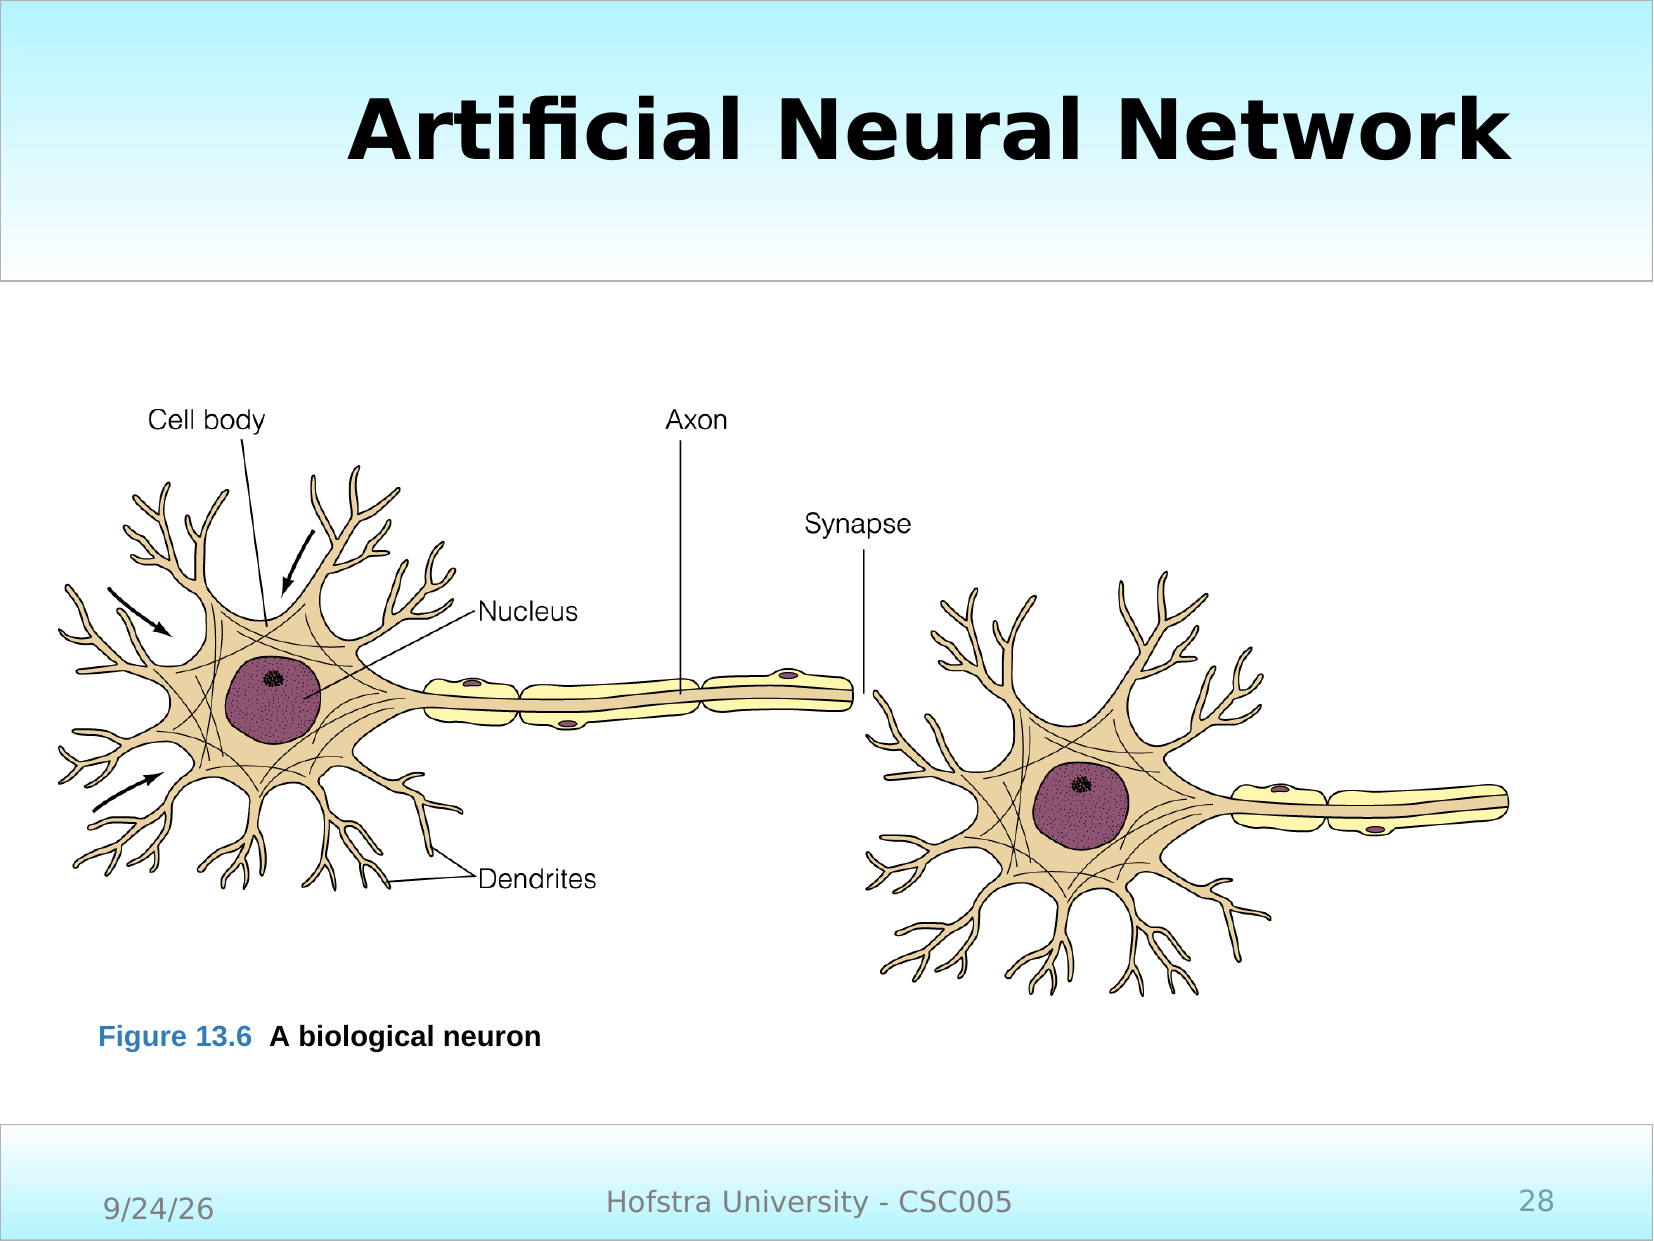

# Artificial Neural Network
Figure 13.6 A biological neuron
28
Hofstra University - CSC005